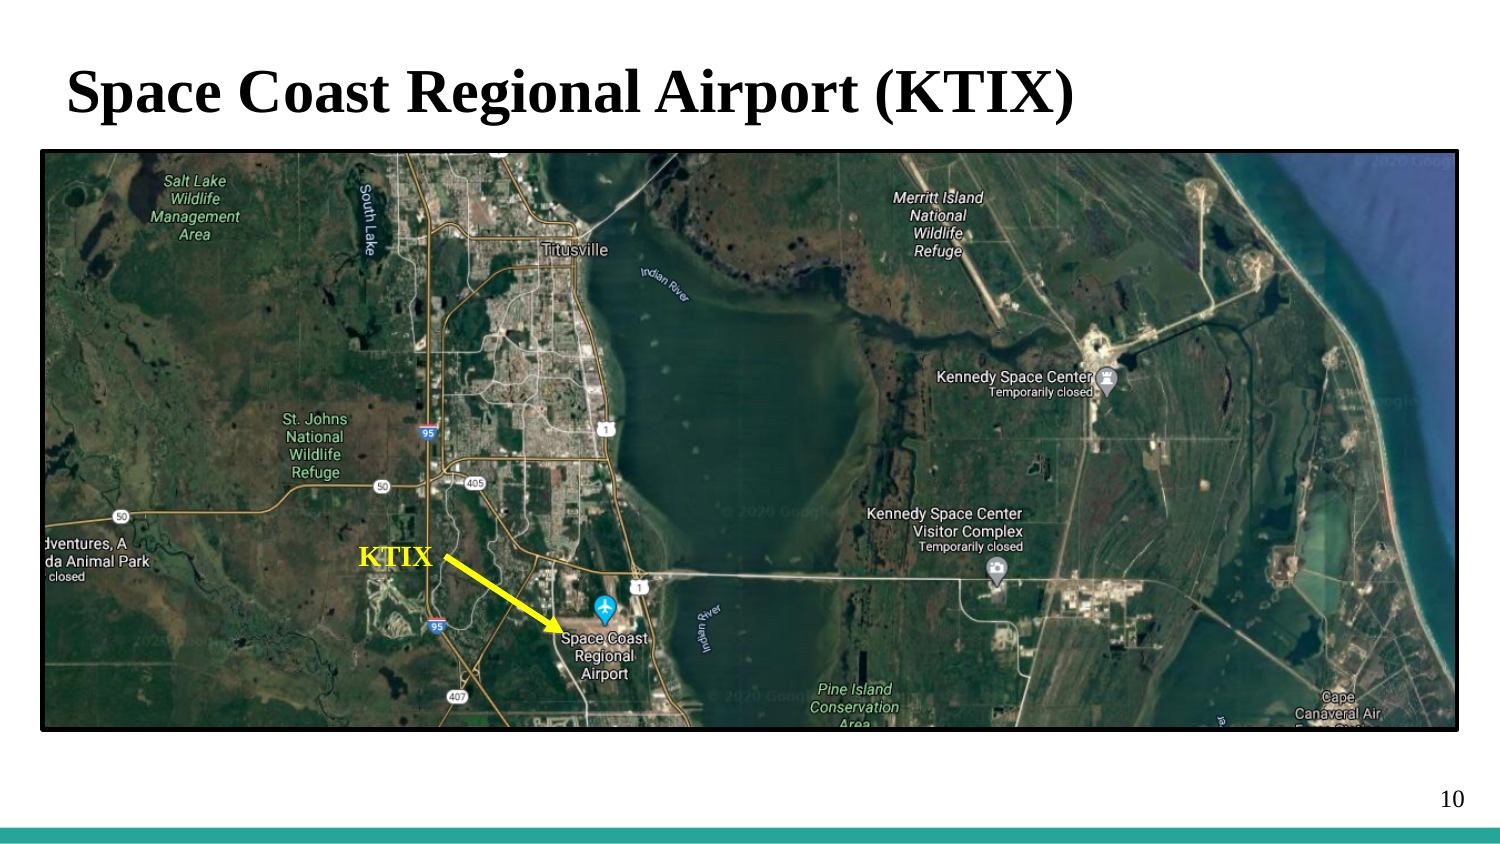

# Space Coast Regional Airport (KTIX)
KTIX